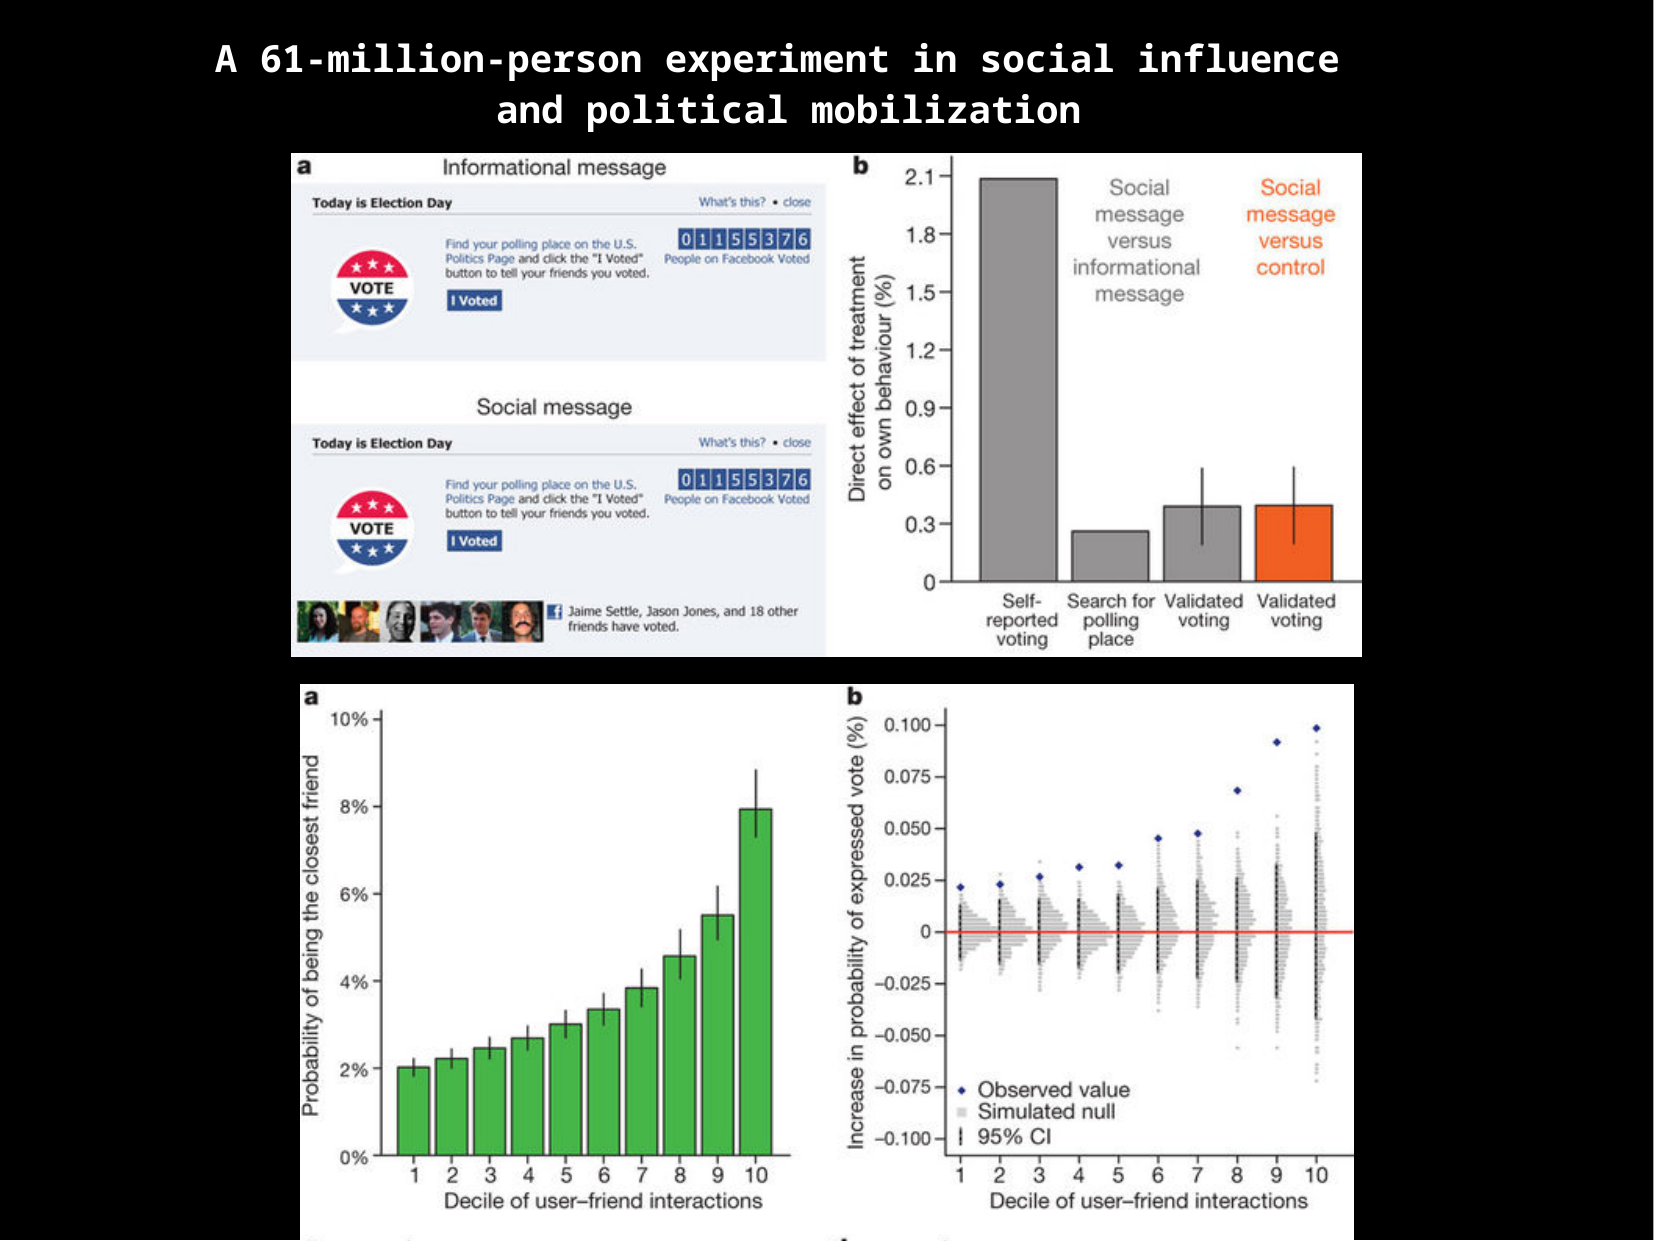

A 61-million-person experiment in social influence
and political mobilization
https://www.nature.com/articles/nature11421